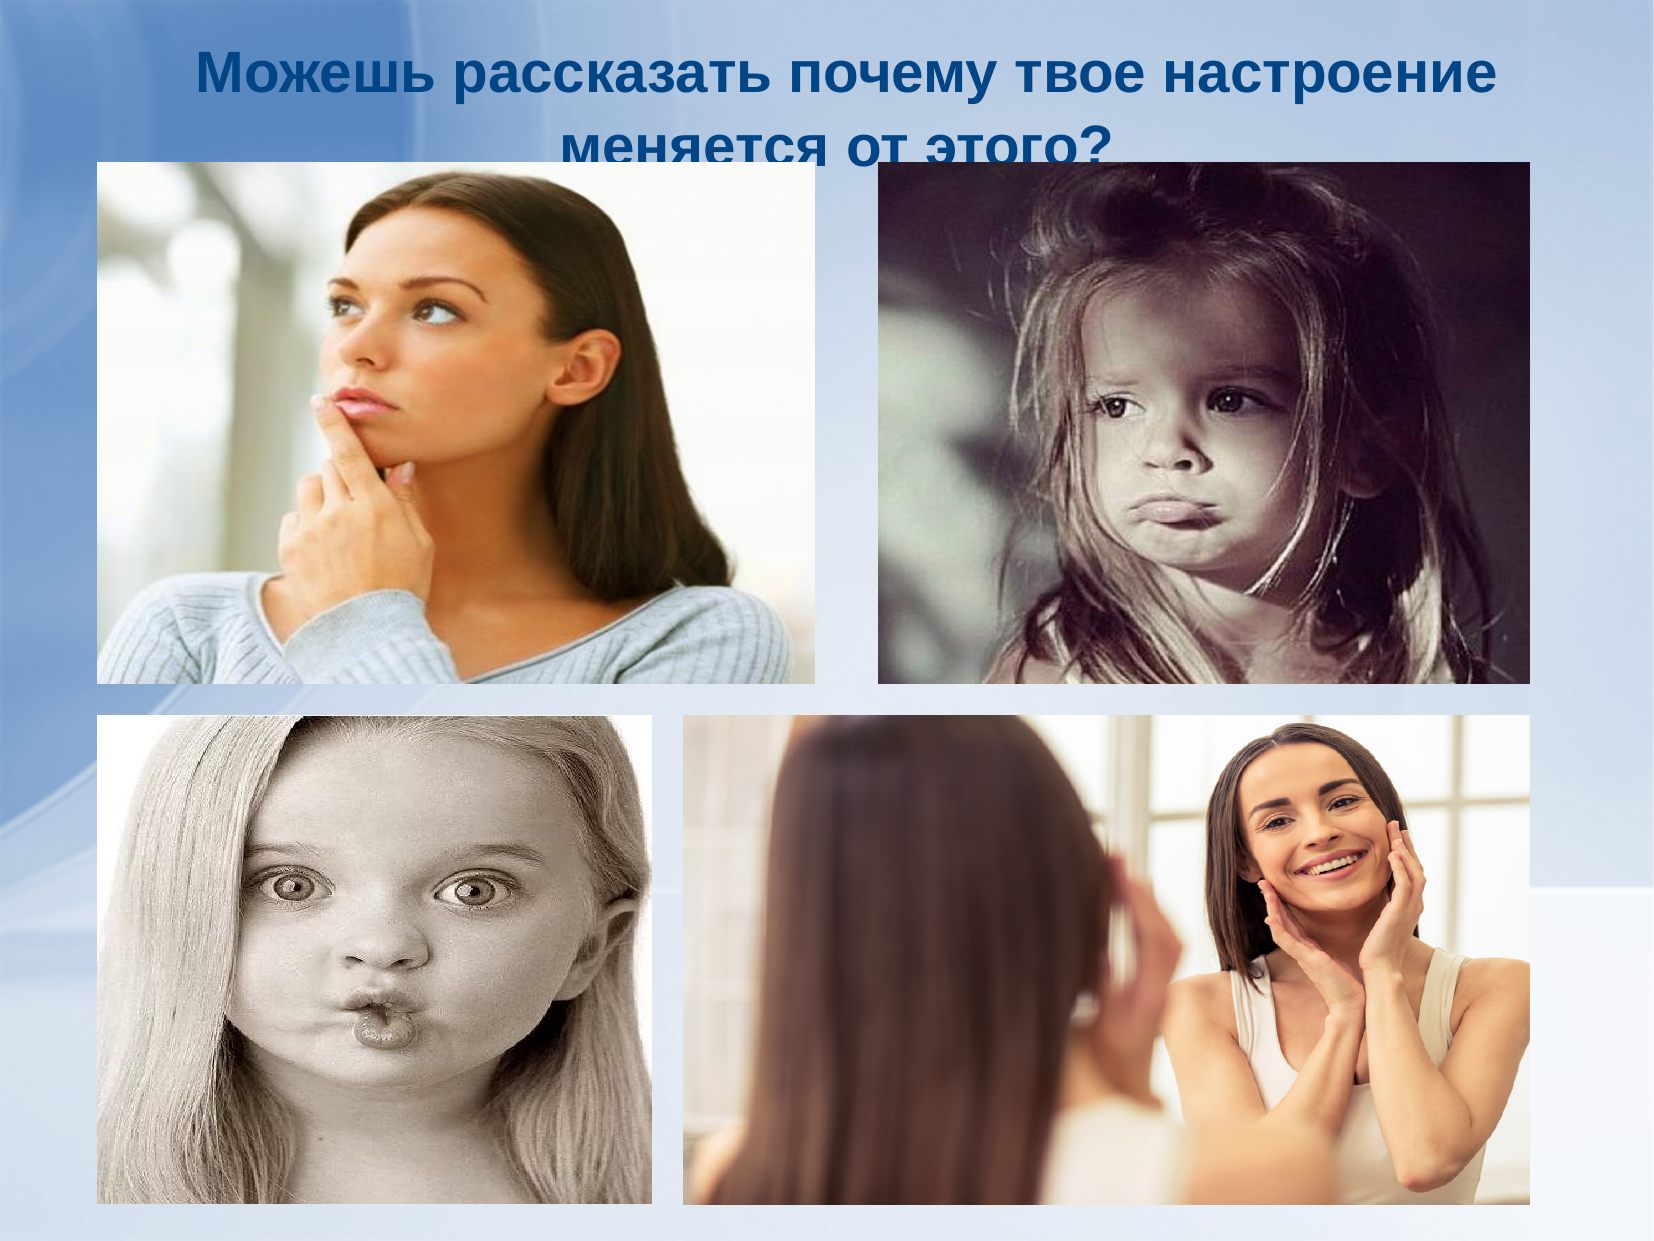

# Можешь рассказать почему твое настроение меняется от этого?